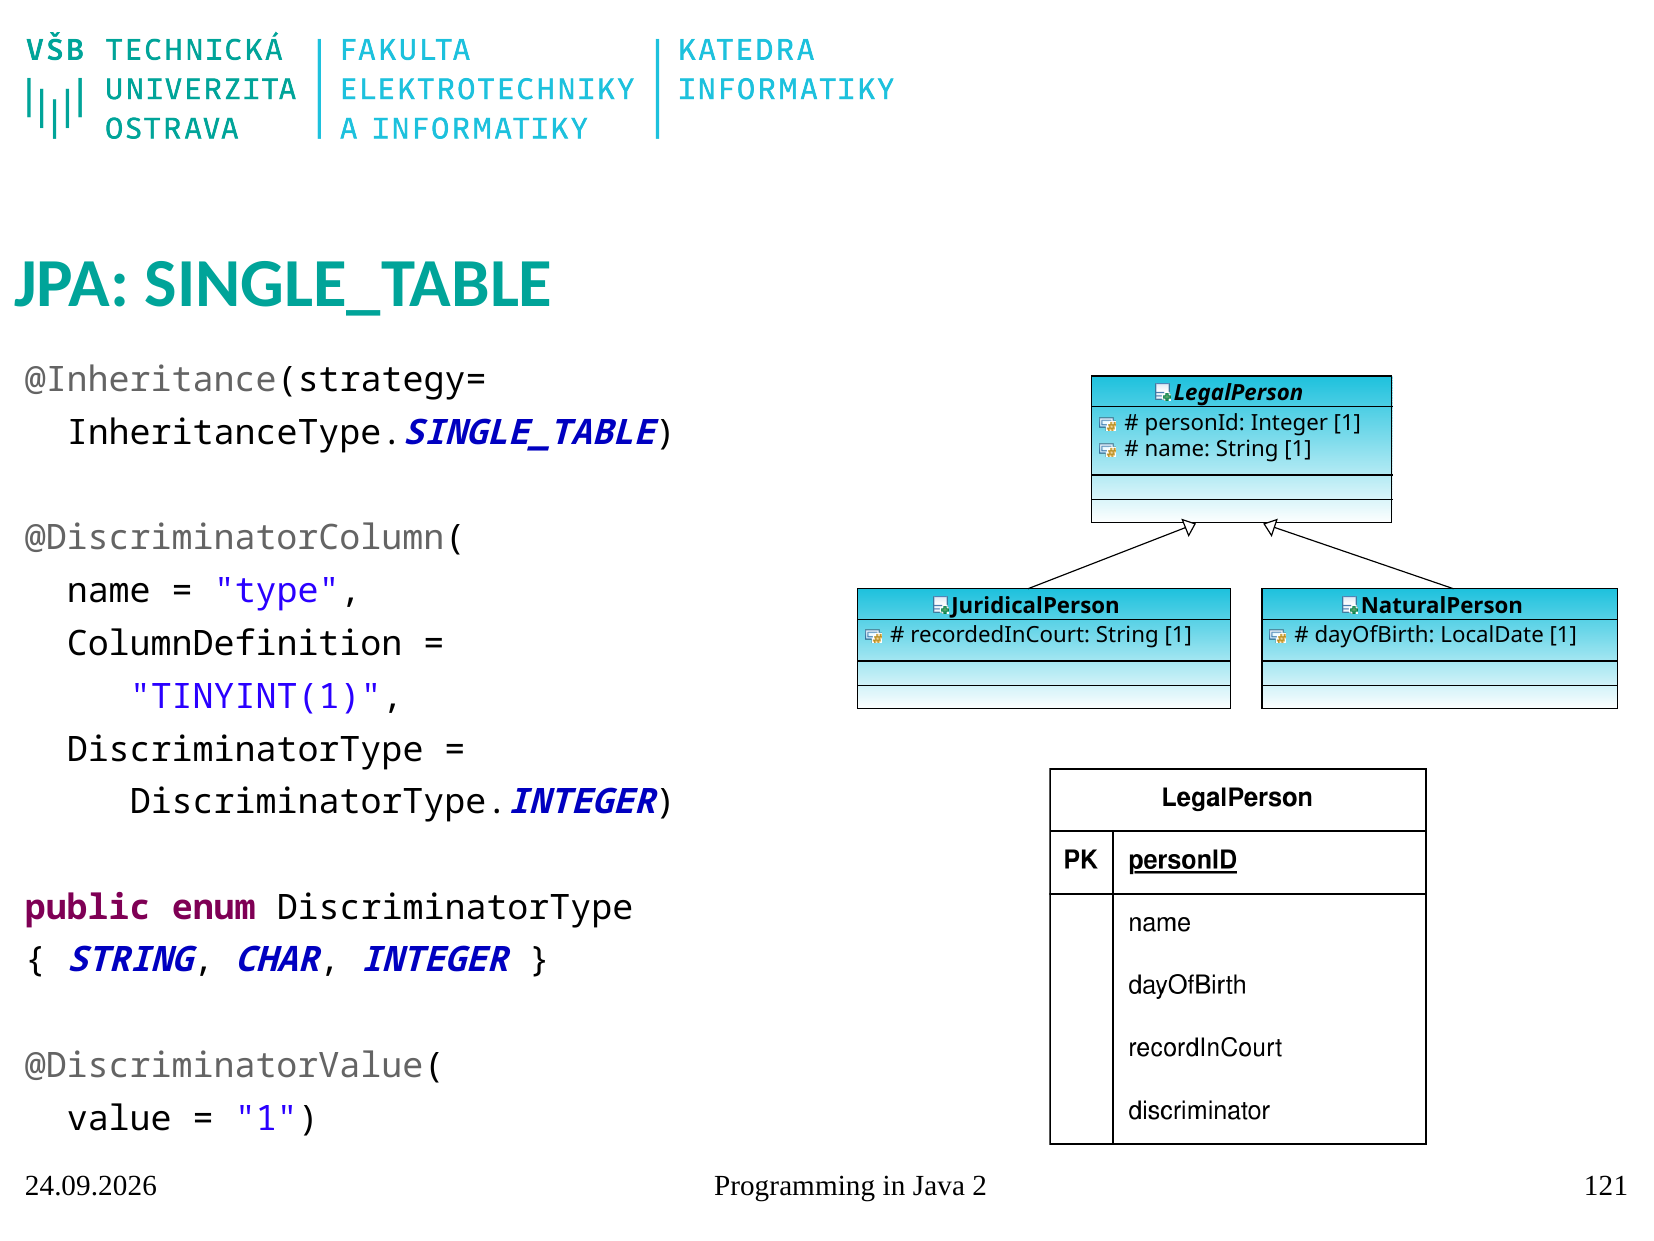

# JPA: SINGLE_TABLE
@Inheritance(strategy=
 InheritanceType.SINGLE_TABLE)
@DiscriminatorColumn(
 name = "type",
 ColumnDefinition =
 "TINYINT(1)",
 DiscriminatorType =
 DiscriminatorType.INTEGER)
public enum DiscriminatorType
{ STRING, CHAR, INTEGER }
@DiscriminatorValue(
 value = "1")
Programming in Java 2
121